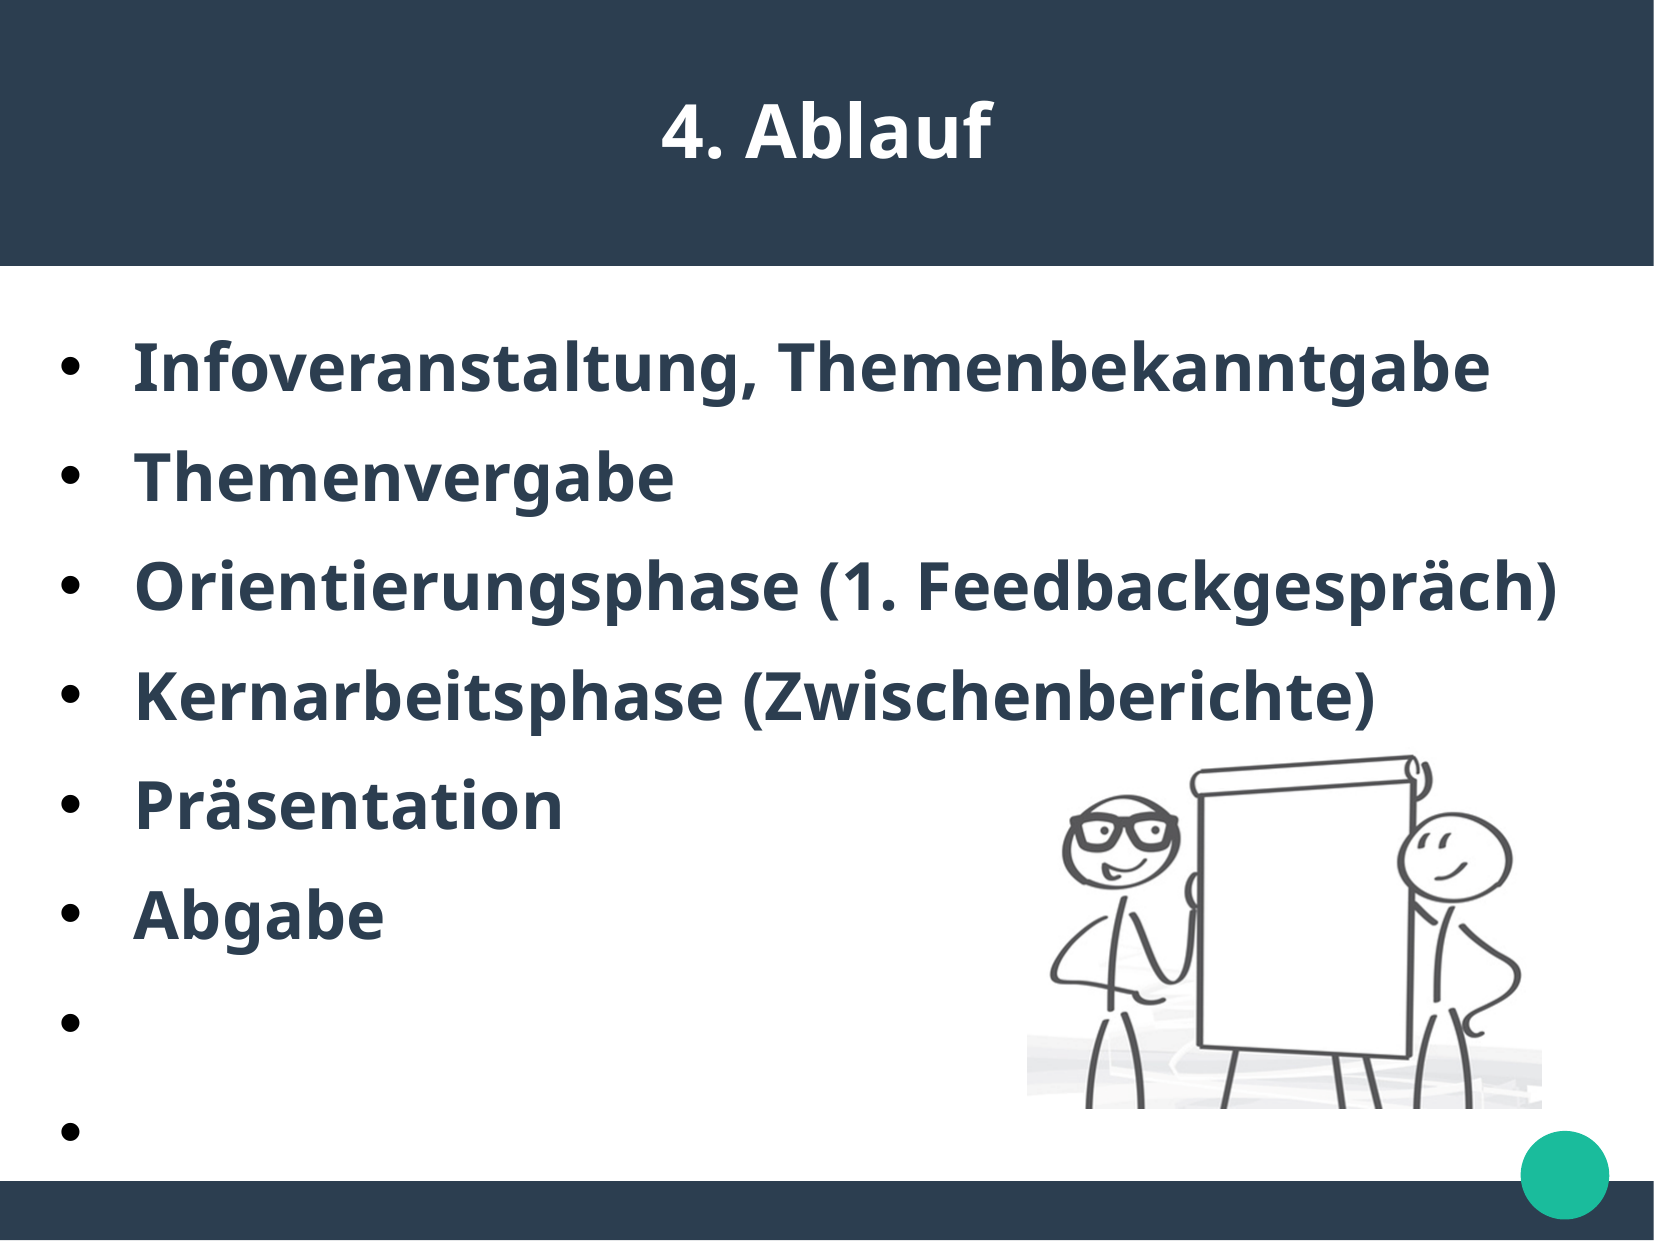

# 4. Ablauf
Infoveranstaltung, Themenbekanntgabe
Themenvergabe
Orientierungsphase (1. Feedbackgespräch)
Kernarbeitsphase (Zwischenberichte)
Präsentation
Abgabe